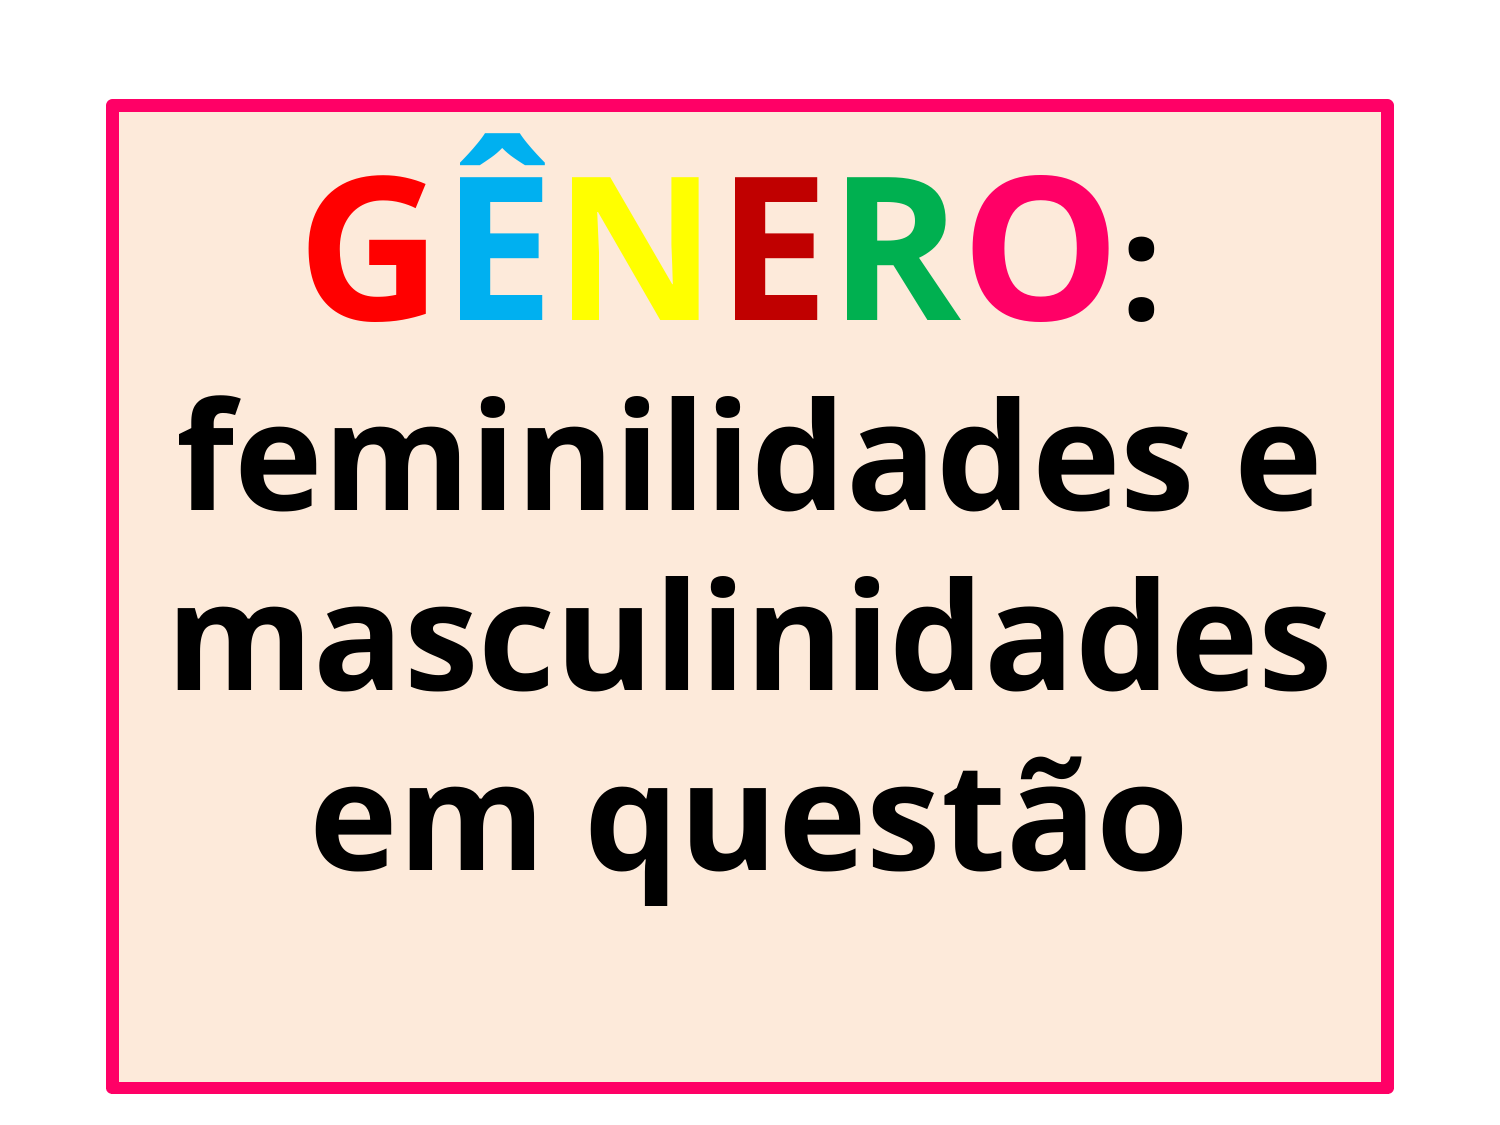

# GÊNERO: feminilidades e masculinidades em questão